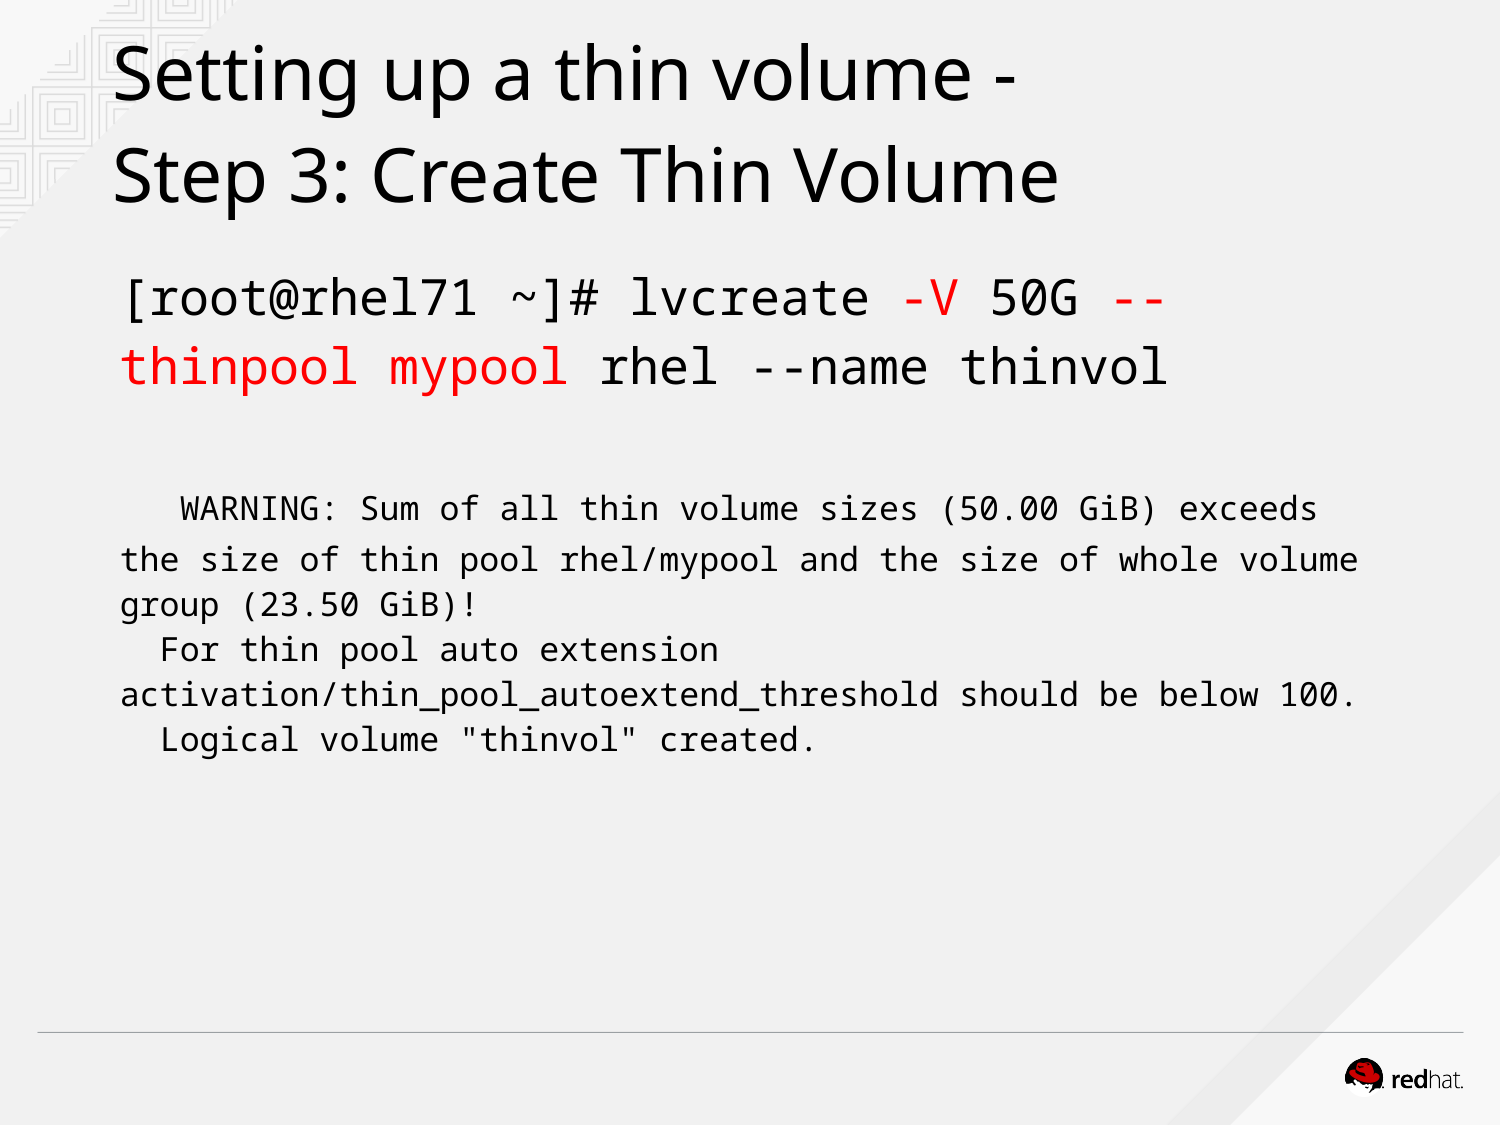

# Setting up a thin volume - Step 3: Create Thin Volume
[root@rhel71 ~]# lvcreate -V 50G --thinpool mypool rhel --name thinvol
 WARNING: Sum of all thin volume sizes (50.00 GiB) exceeds the size of thin pool rhel/mypool and the size of whole volume group (23.50 GiB)!
 For thin pool auto extension activation/thin_pool_autoextend_threshold should be below 100.
 Logical volume "thinvol" created.